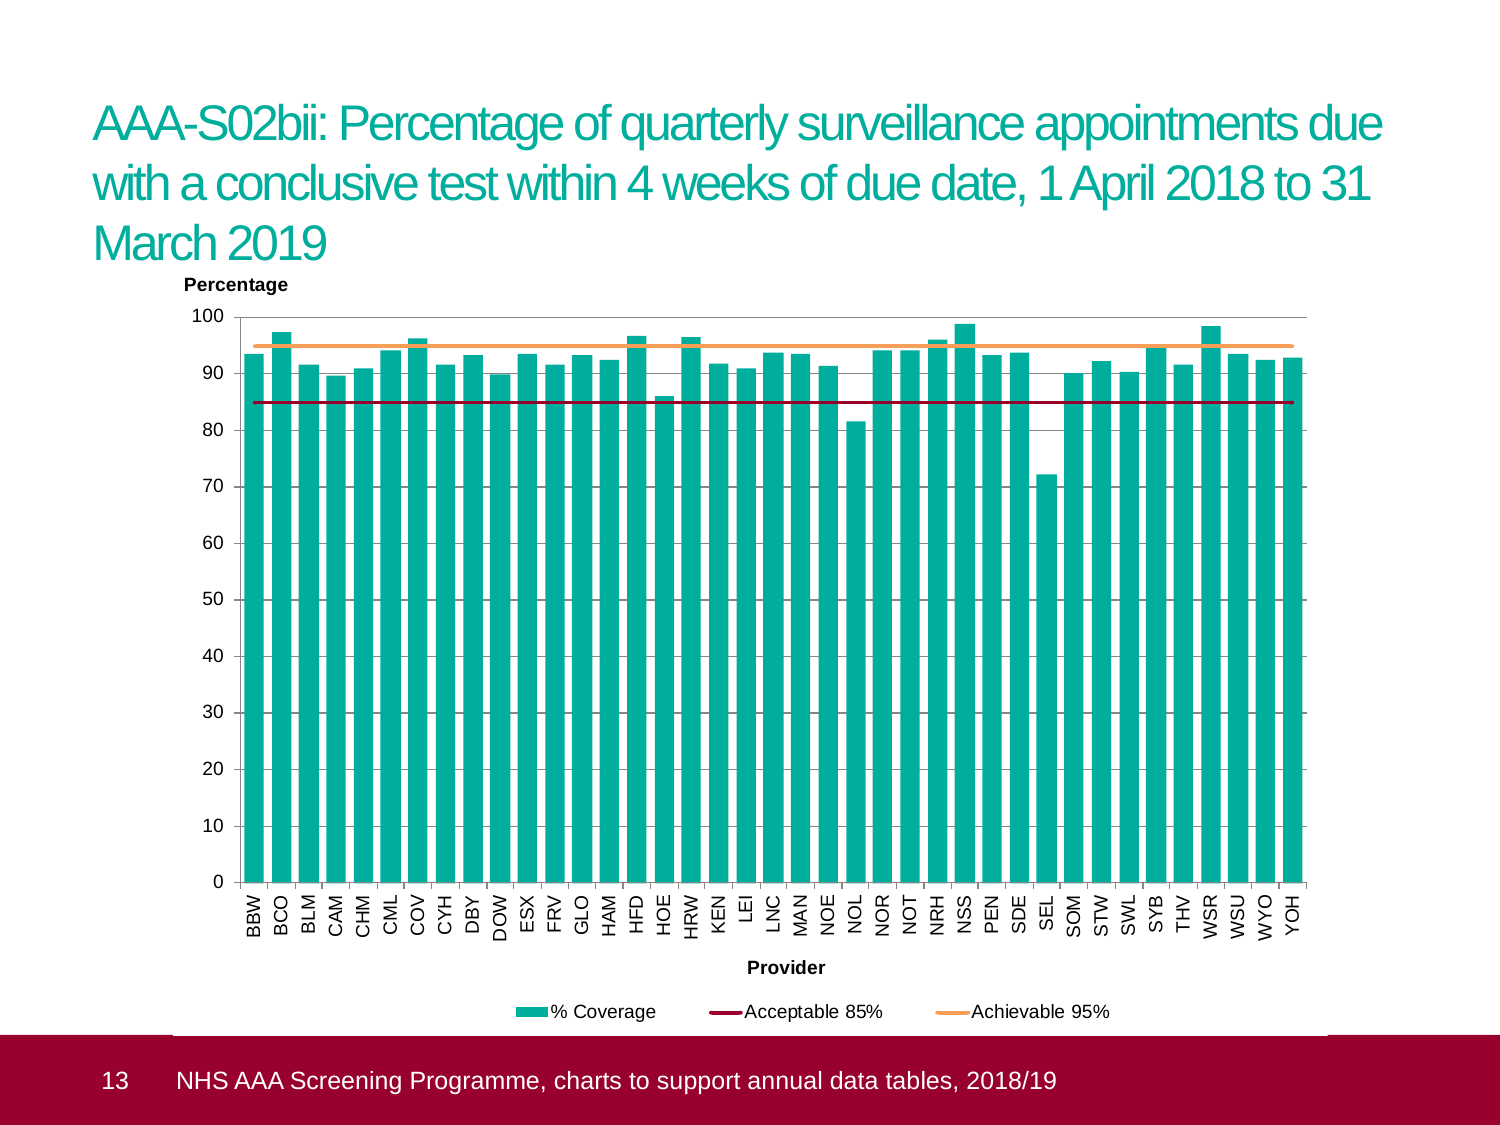

# AAA-S02bii: Percentage of quarterly surveillance appointments due with a conclusive test within 4 weeks of due date, 1 April 2018 to 31 March 2019
NHS AAA Screening Programme, charts to support annual data tables, 2018/19